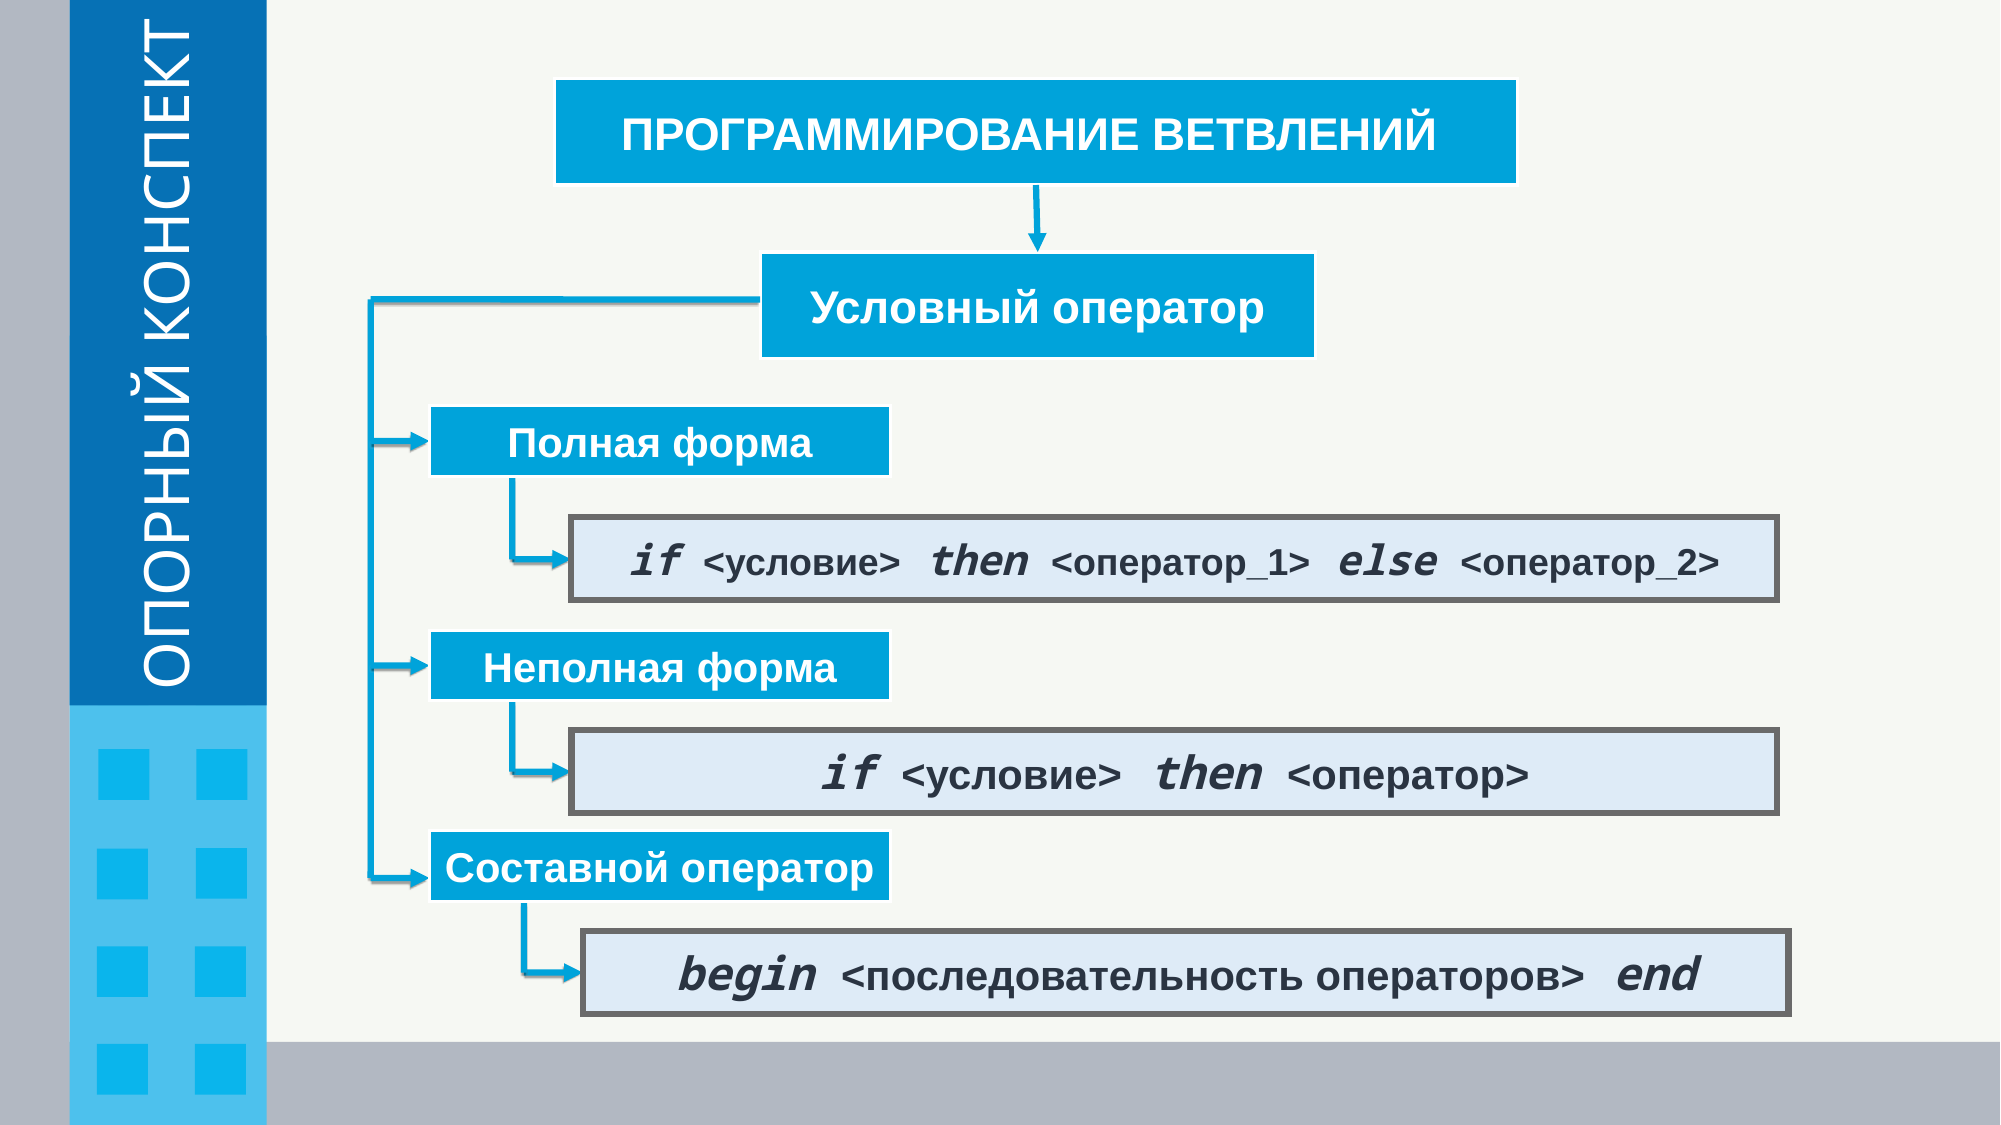

ПРОГРАММИРОВАНИЕ ВЕТВЛЕНИЙ
Условный оператор
Полная форма
if <условие> then <оператор_1> else <оператор_2>
Неполная форма
if <условие> then <оператор>
Составной оператор
begin <последовательность операторов> end